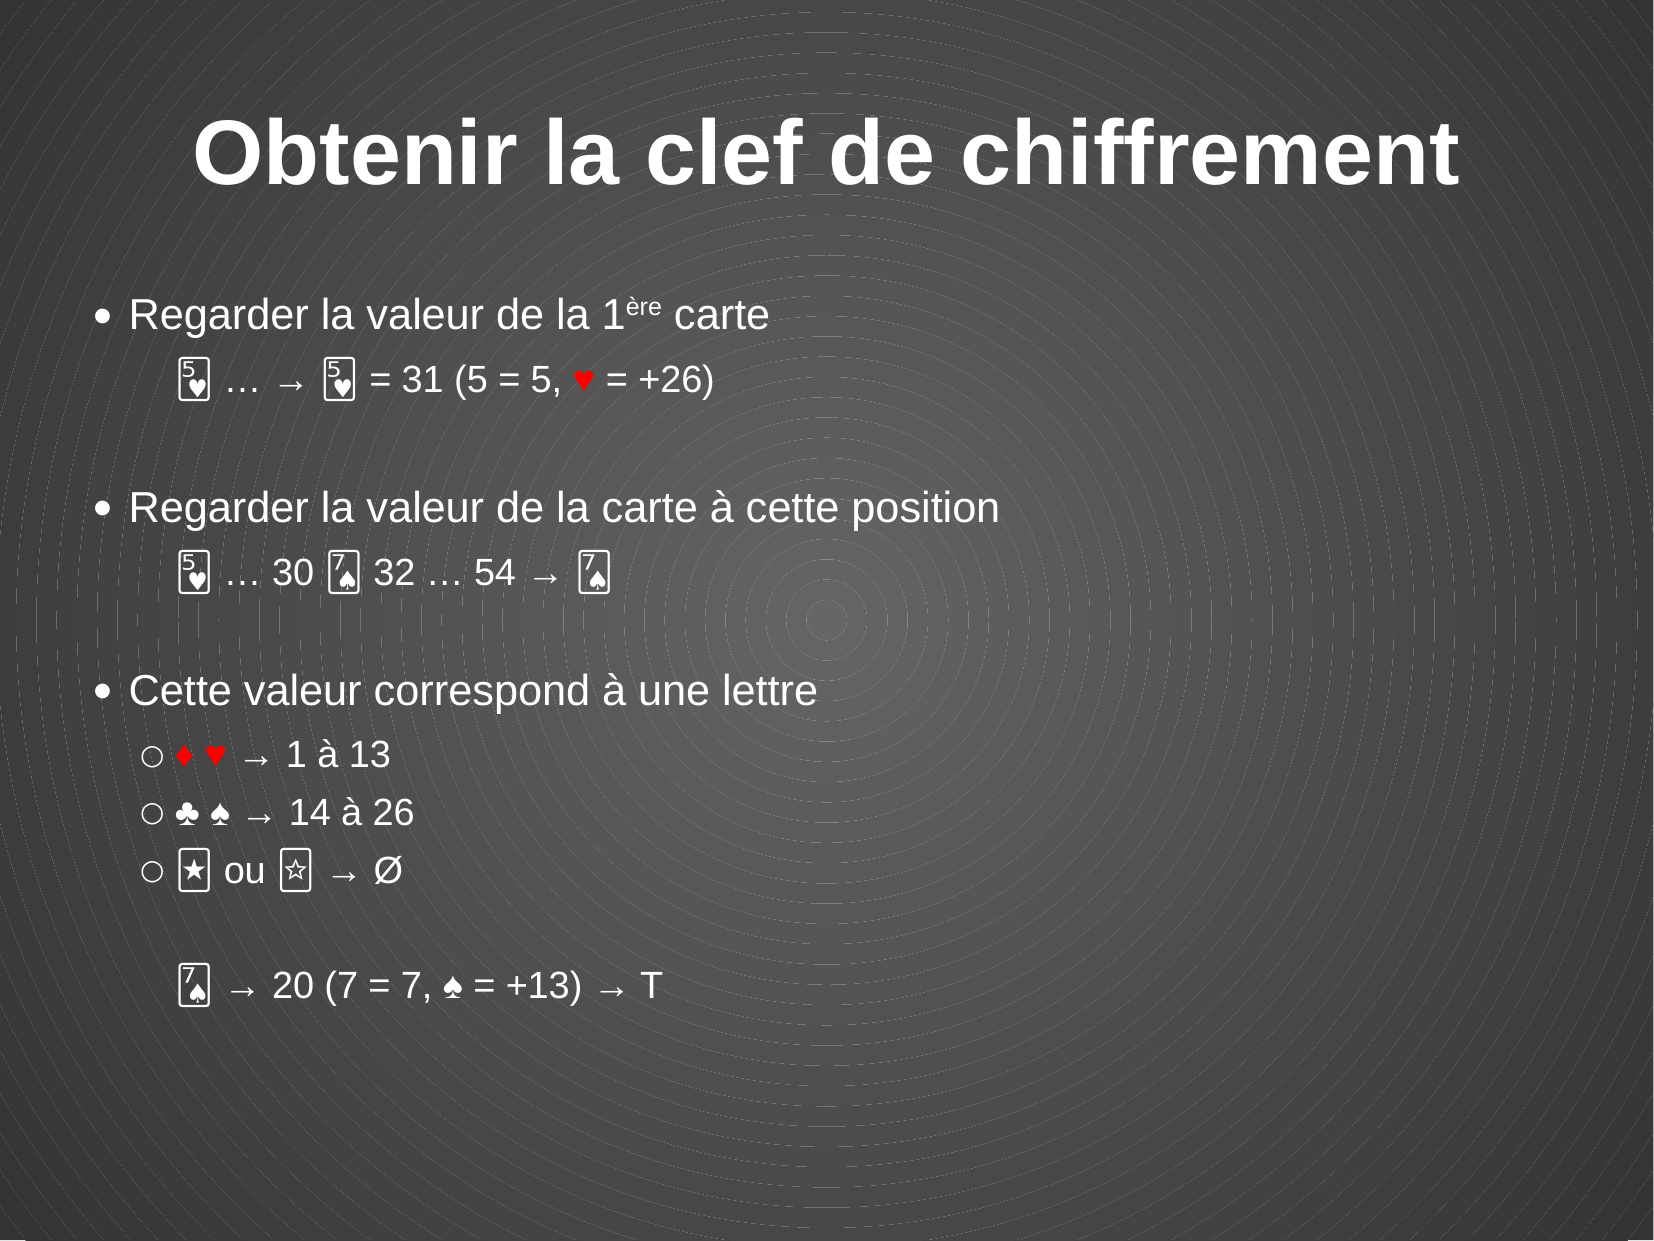

# Obtenir la clef de chiffrement
Regarder la valeur de la 1ère carte
🂵 … → 🂵 = 31 (5 = 5, ♥ = +26)
Regarder la valeur de la carte à cette position
🂵 … 30 🂧 32 … 54 → 🂧
Cette valeur correspond à une lettre
♦ ♥ → 1 à 13
♣ ♠ → 14 à 26
🃏 ou 🃟 → Ø
🂧 → 20 (7 = 7, ♠ = +13) → T